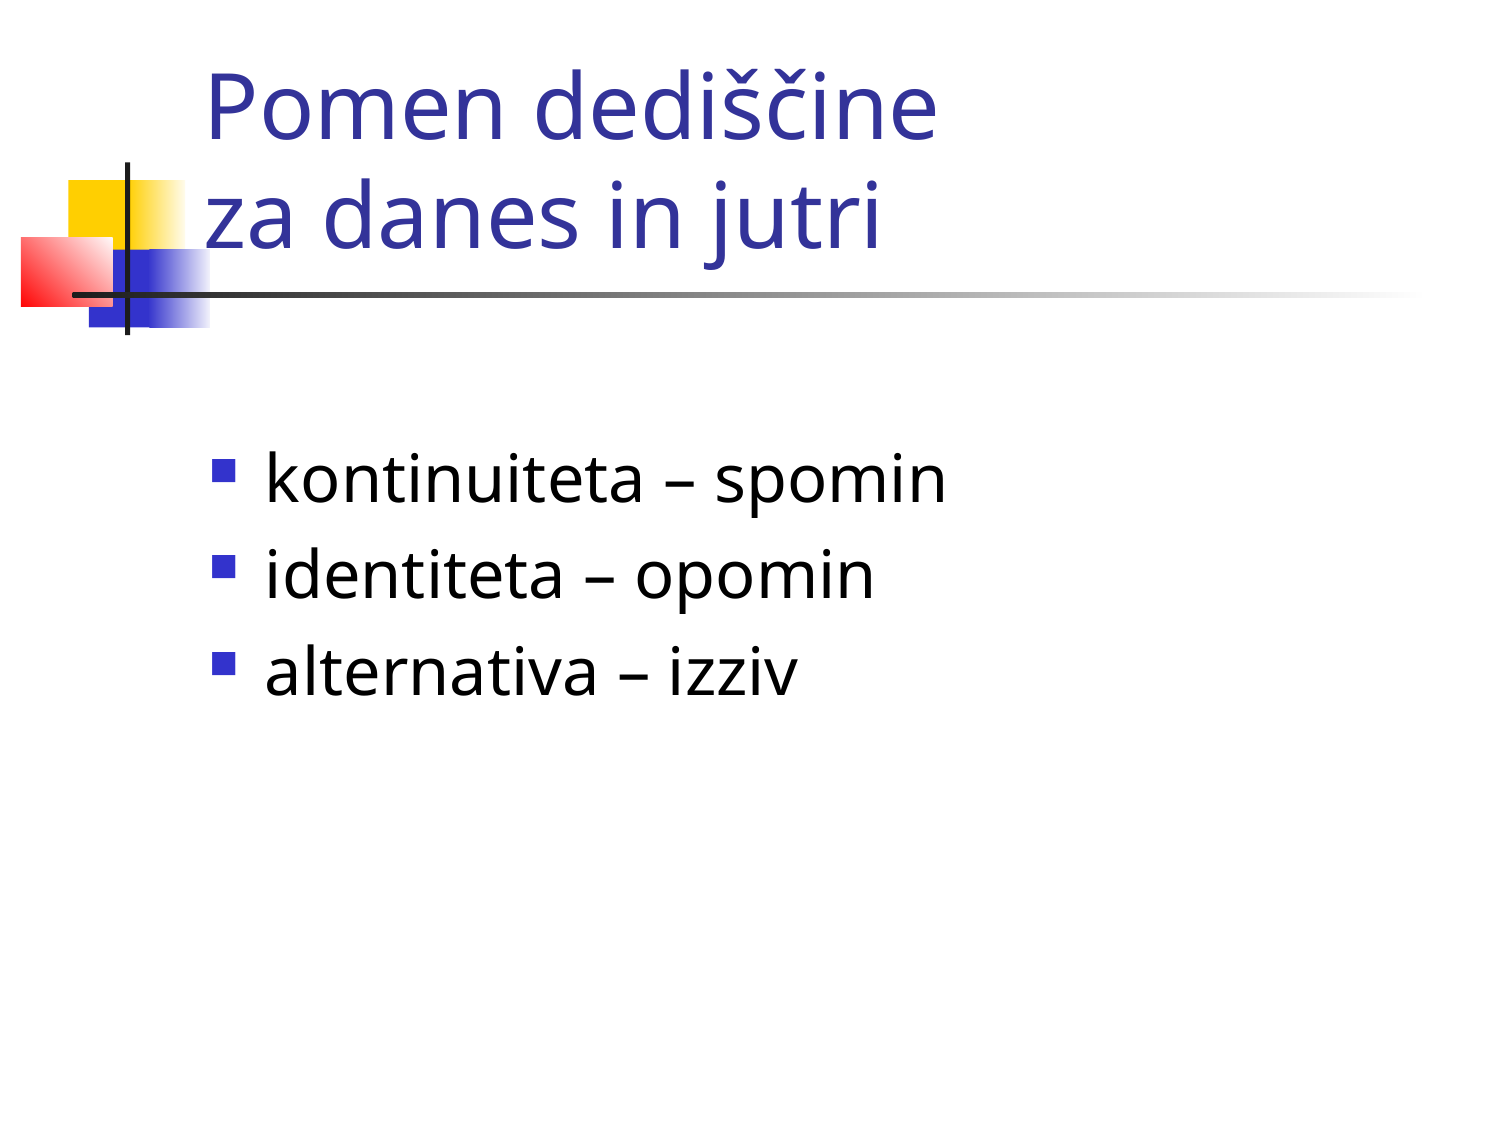

# Pomen dediščine za danes in jutri
kontinuiteta – spomin
identiteta – opomin
alternativa – izziv